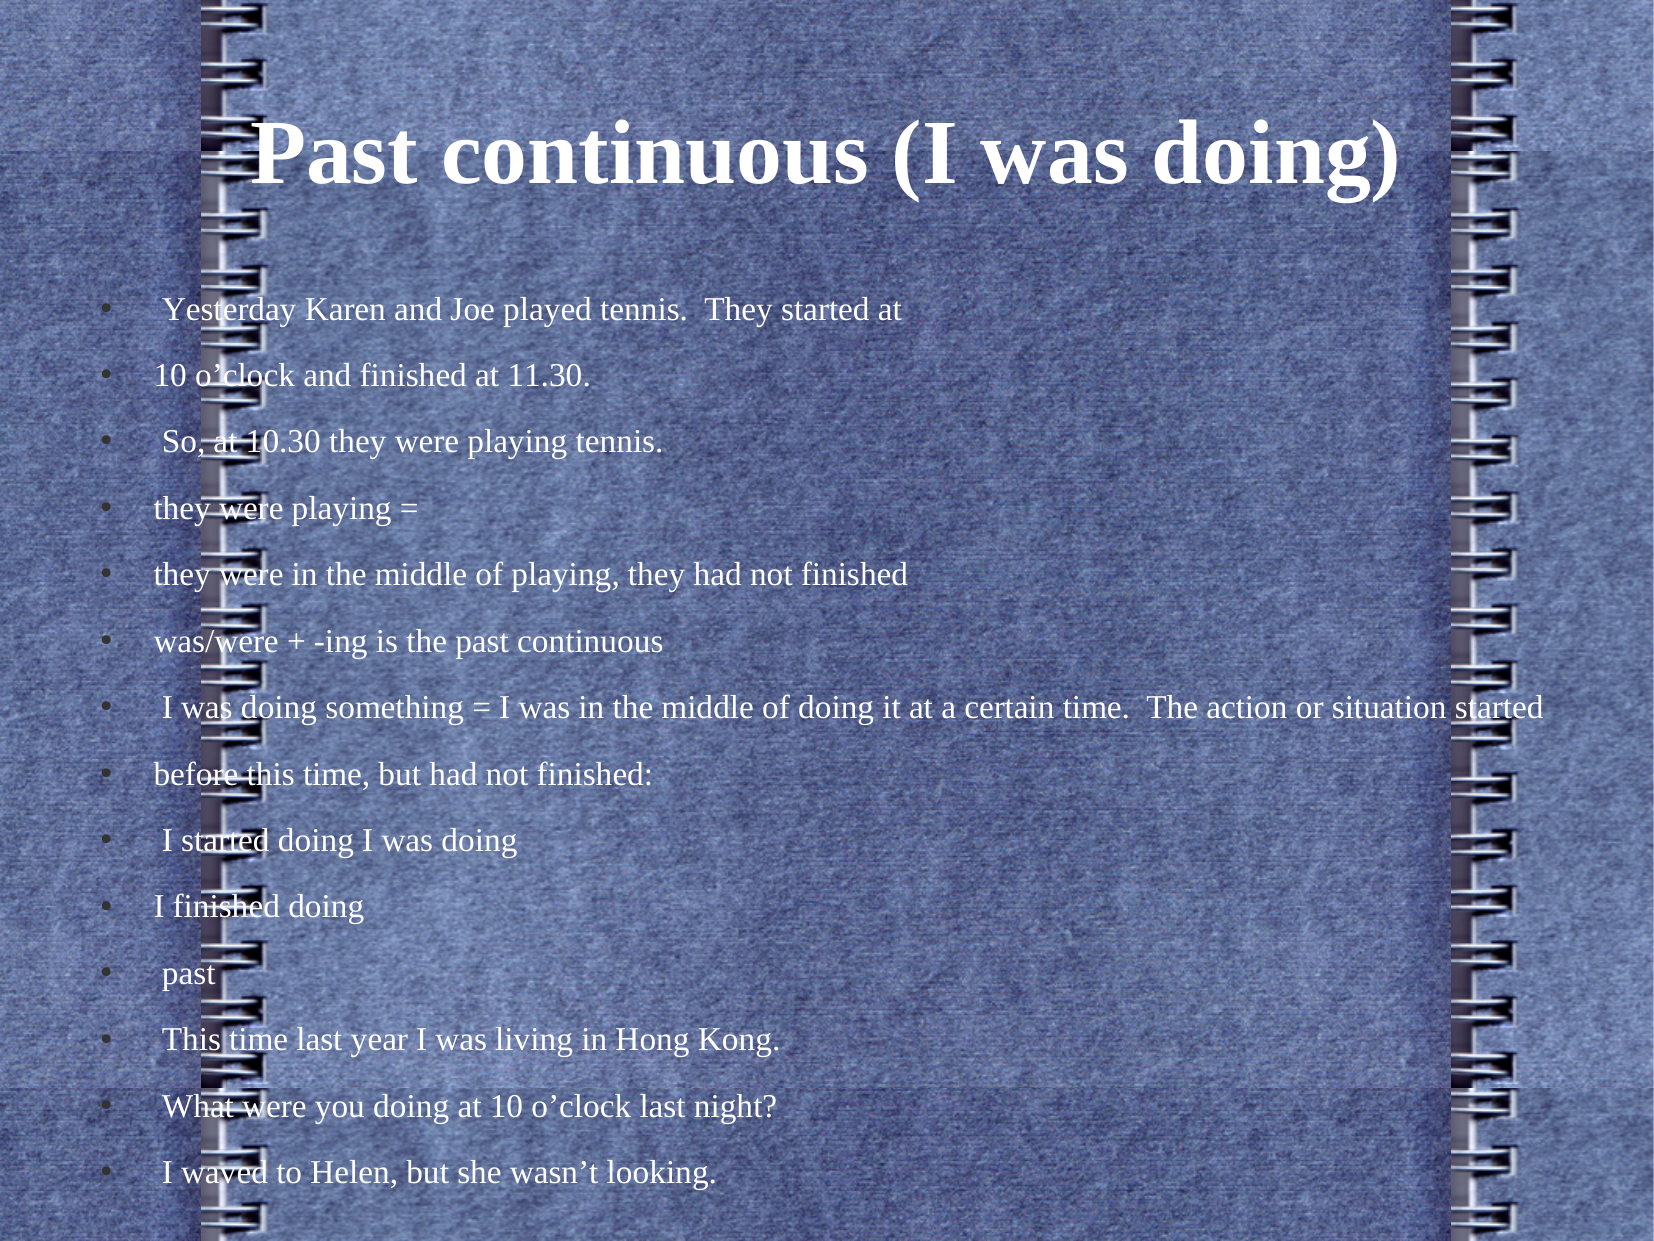

# Past continuous (I was doing)
 Yesterday Karen and Joe played tennis. They started at
10 o’clock and finished at 11.30.
 So, at 10.30 they were playing tennis.
they were playing =
they were in the middle of playing, they had not finished
was/were + -ing is the past continuous
 I was doing something = I was in the middle of doing it at a certain time. The action or situation started
before this time, but had not finished:
 I started doing I was doing
I finished doing
 past
 This time last year I was living in Hong Kong.
 What were you doing at 10 o’clock last night?
 I waved to Helen, but she wasn’t looking.